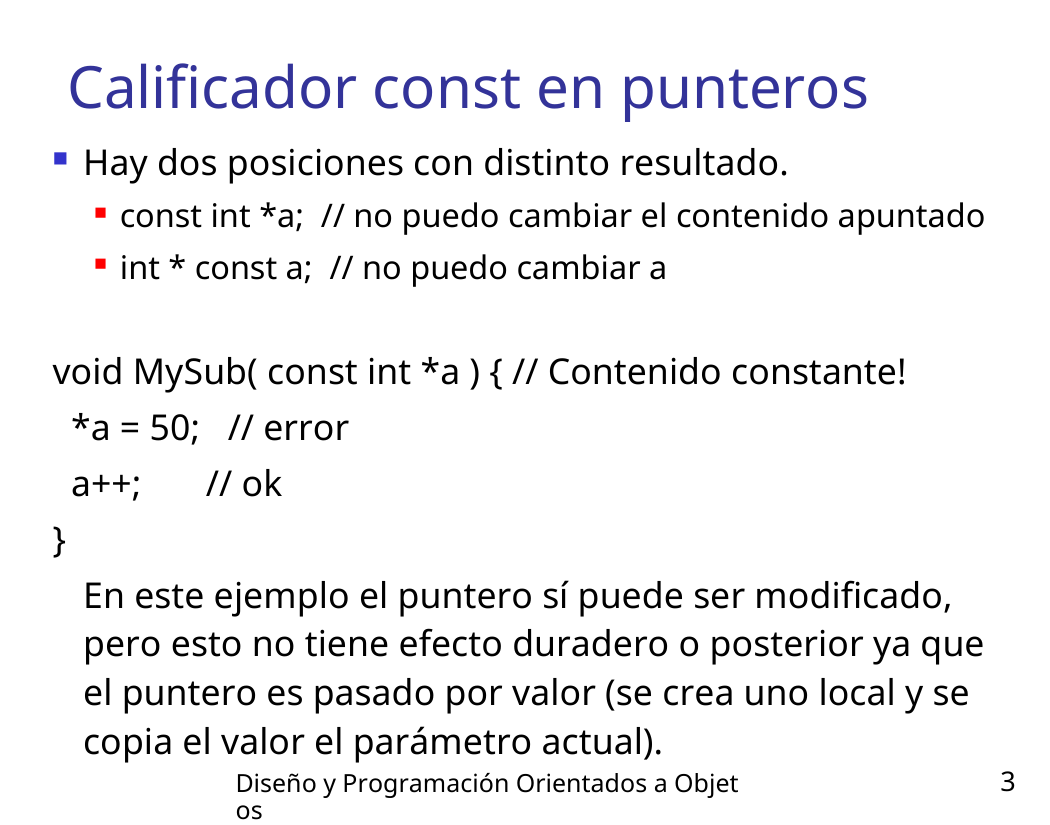

# Calificador const en punteros
Hay dos posiciones con distinto resultado.
const int *a; // no puedo cambiar el contenido apuntado
int * const a; // no puedo cambiar a
void MySub( const int *a ) { // Contenido constante!
 *a = 50; // error
 a++; // ok
}
En este ejemplo el puntero sí puede ser modificado, pero esto no tiene efecto duradero o posterior ya que el puntero es pasado por valor (se crea uno local y se copia el valor el parámetro actual).
Diseño y Programación Orientados a Objetos
3